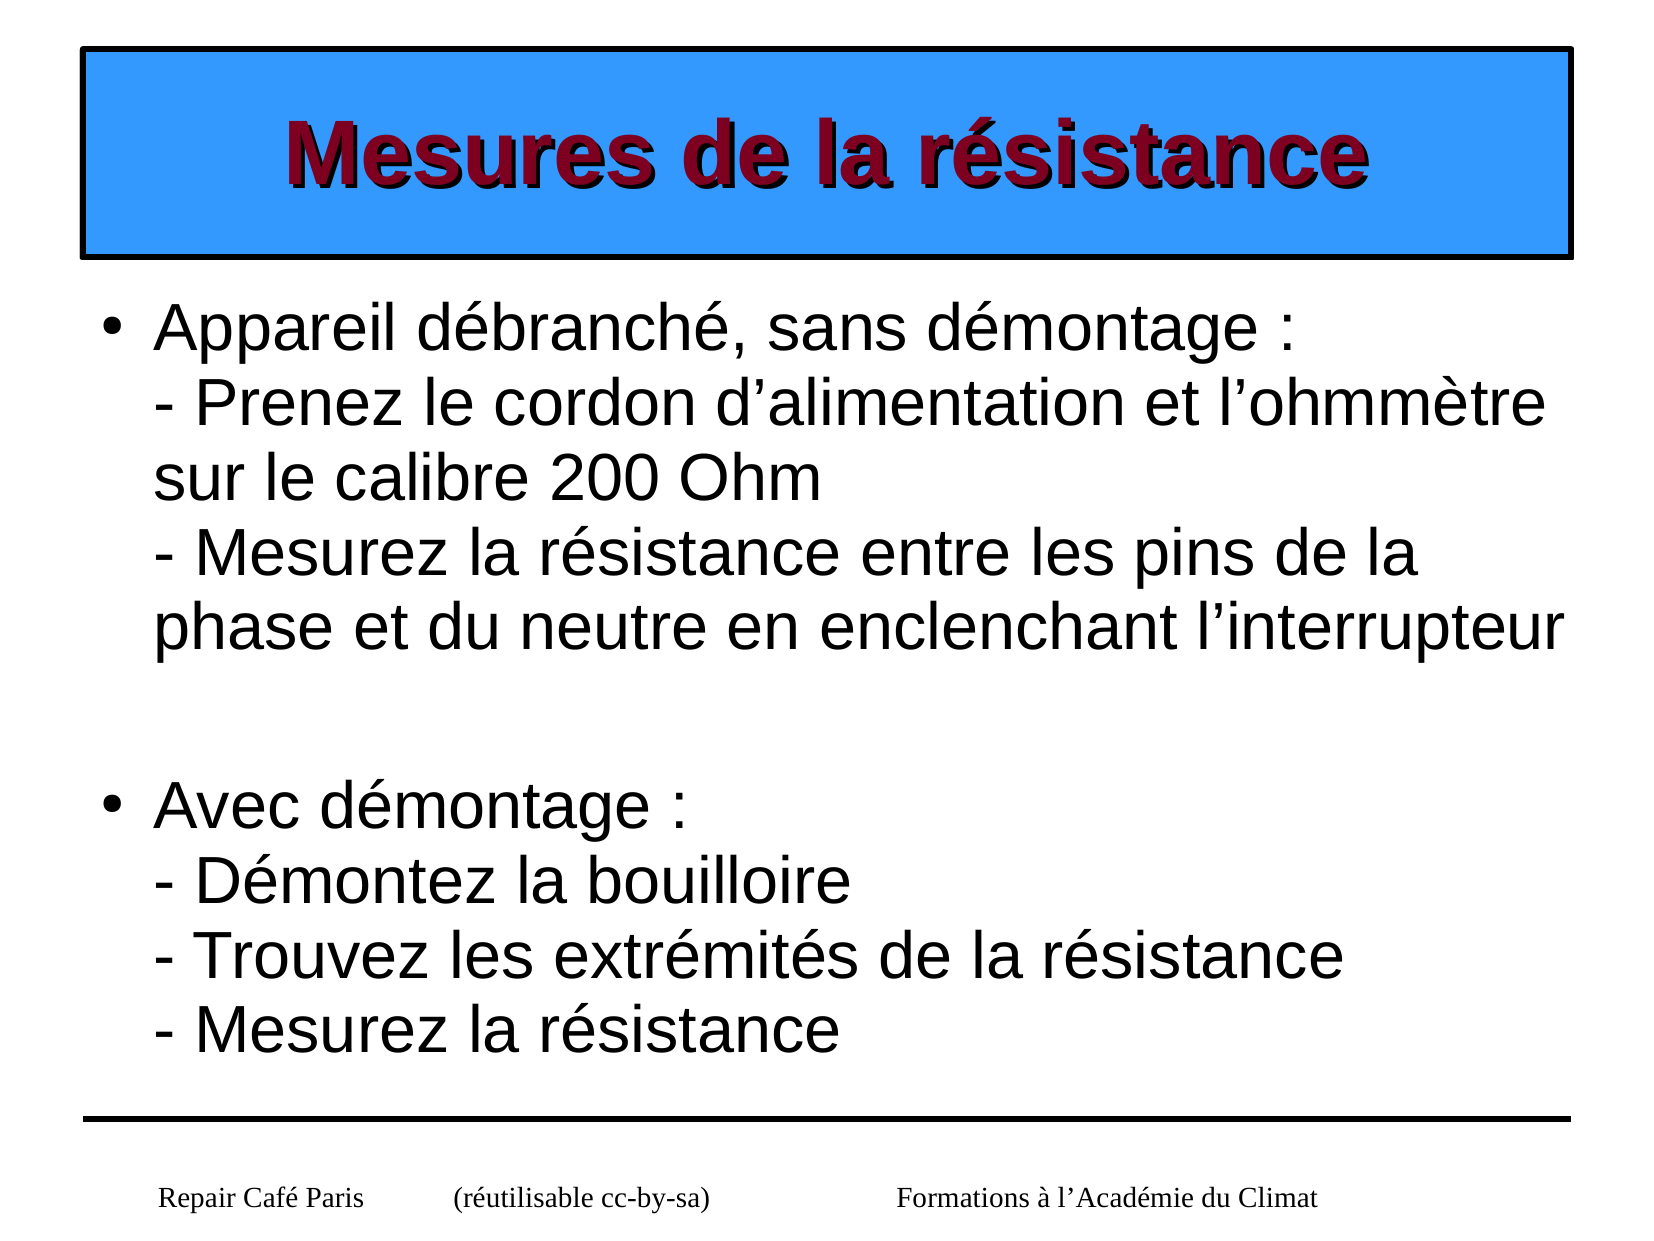

# Mesures de la résistance
Appareil débranché, sans démontage :
- Prenez le cordon d’alimentation et l’ohmmètre sur le calibre 200 Ohm
- Mesurez la résistance entre les pins de la phase et du neutre en enclenchant l’interrupteur
Avec démontage :
- Démontez la bouilloire
- Trouvez les extrémités de la résistance
- Mesurez la résistance